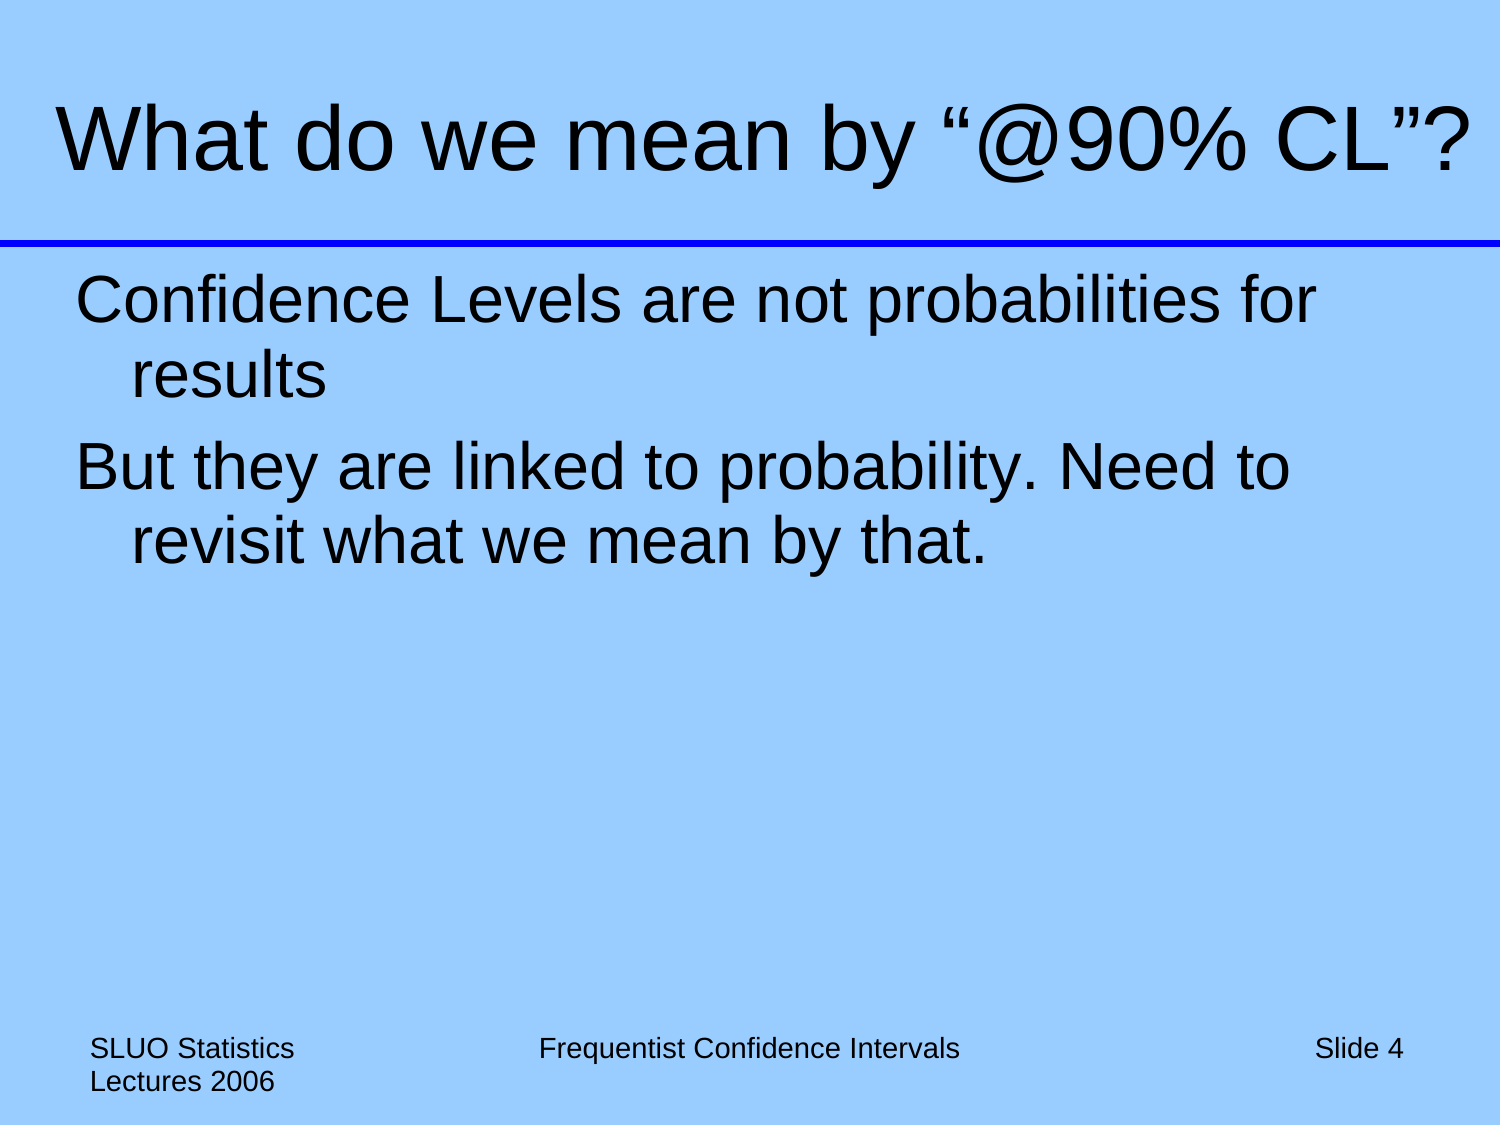

# What do we mean by “@90% CL”?
Confidence Levels are not probabilities for results
But they are linked to probability. Need to revisit what we mean by that.
4